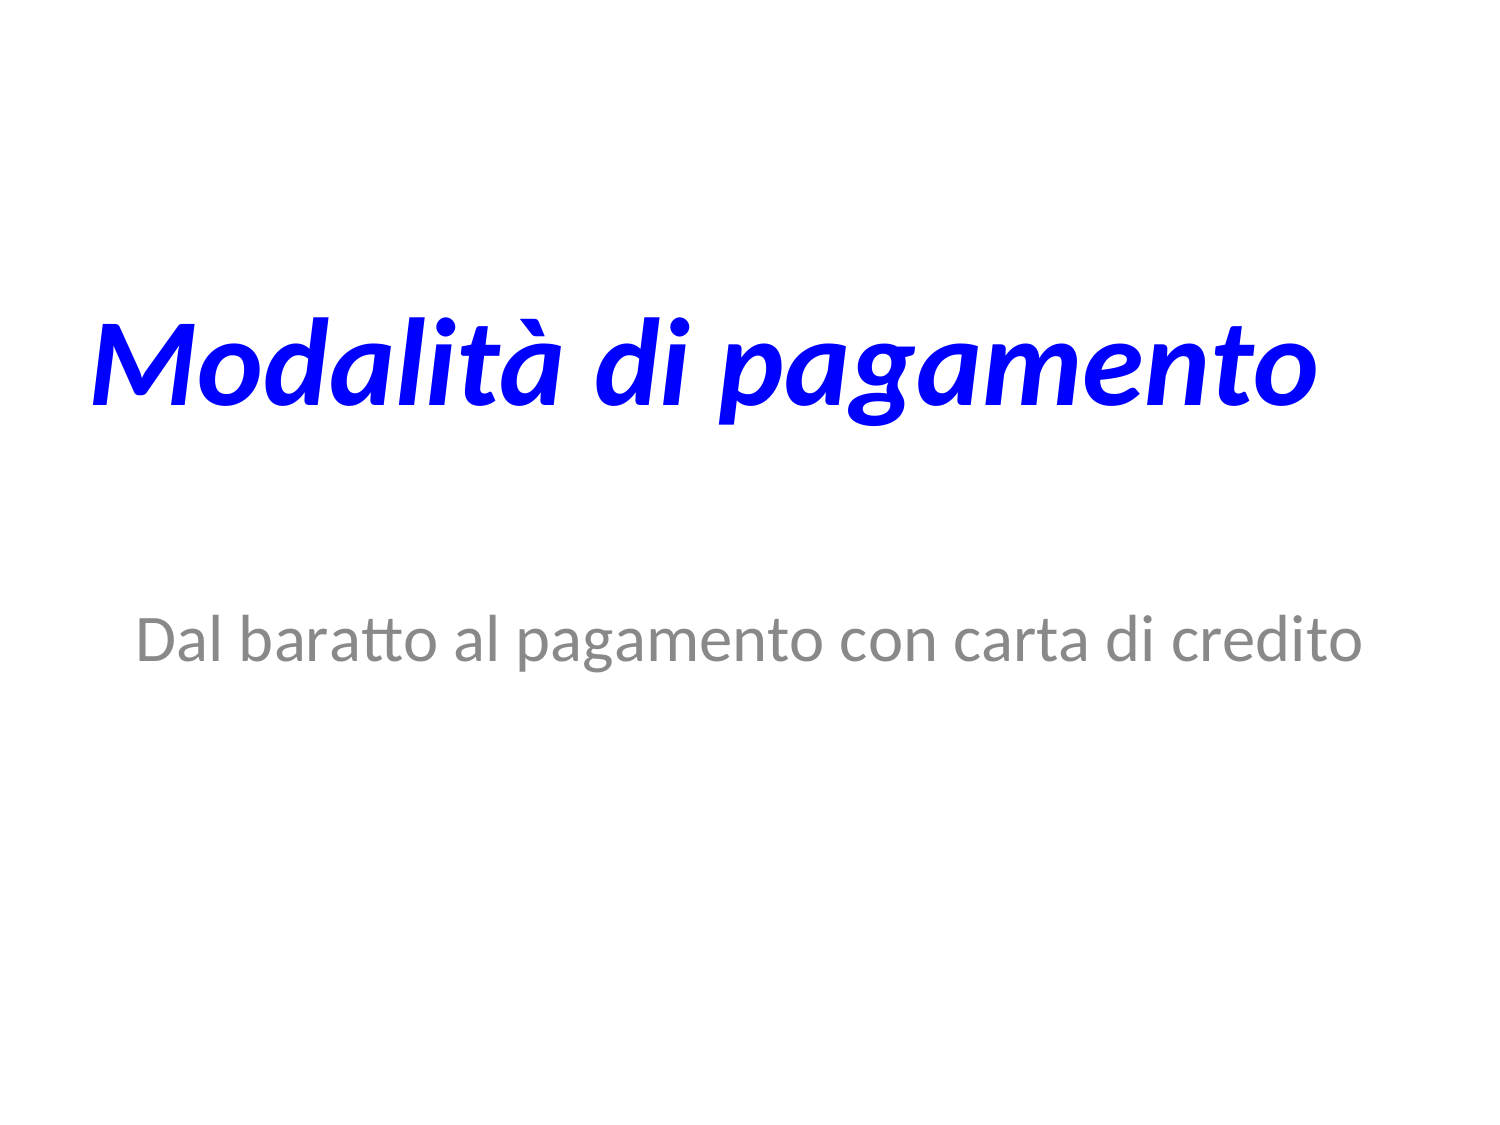

Dal baratto al pagamento con carta di credito
# Modalità di pagamento